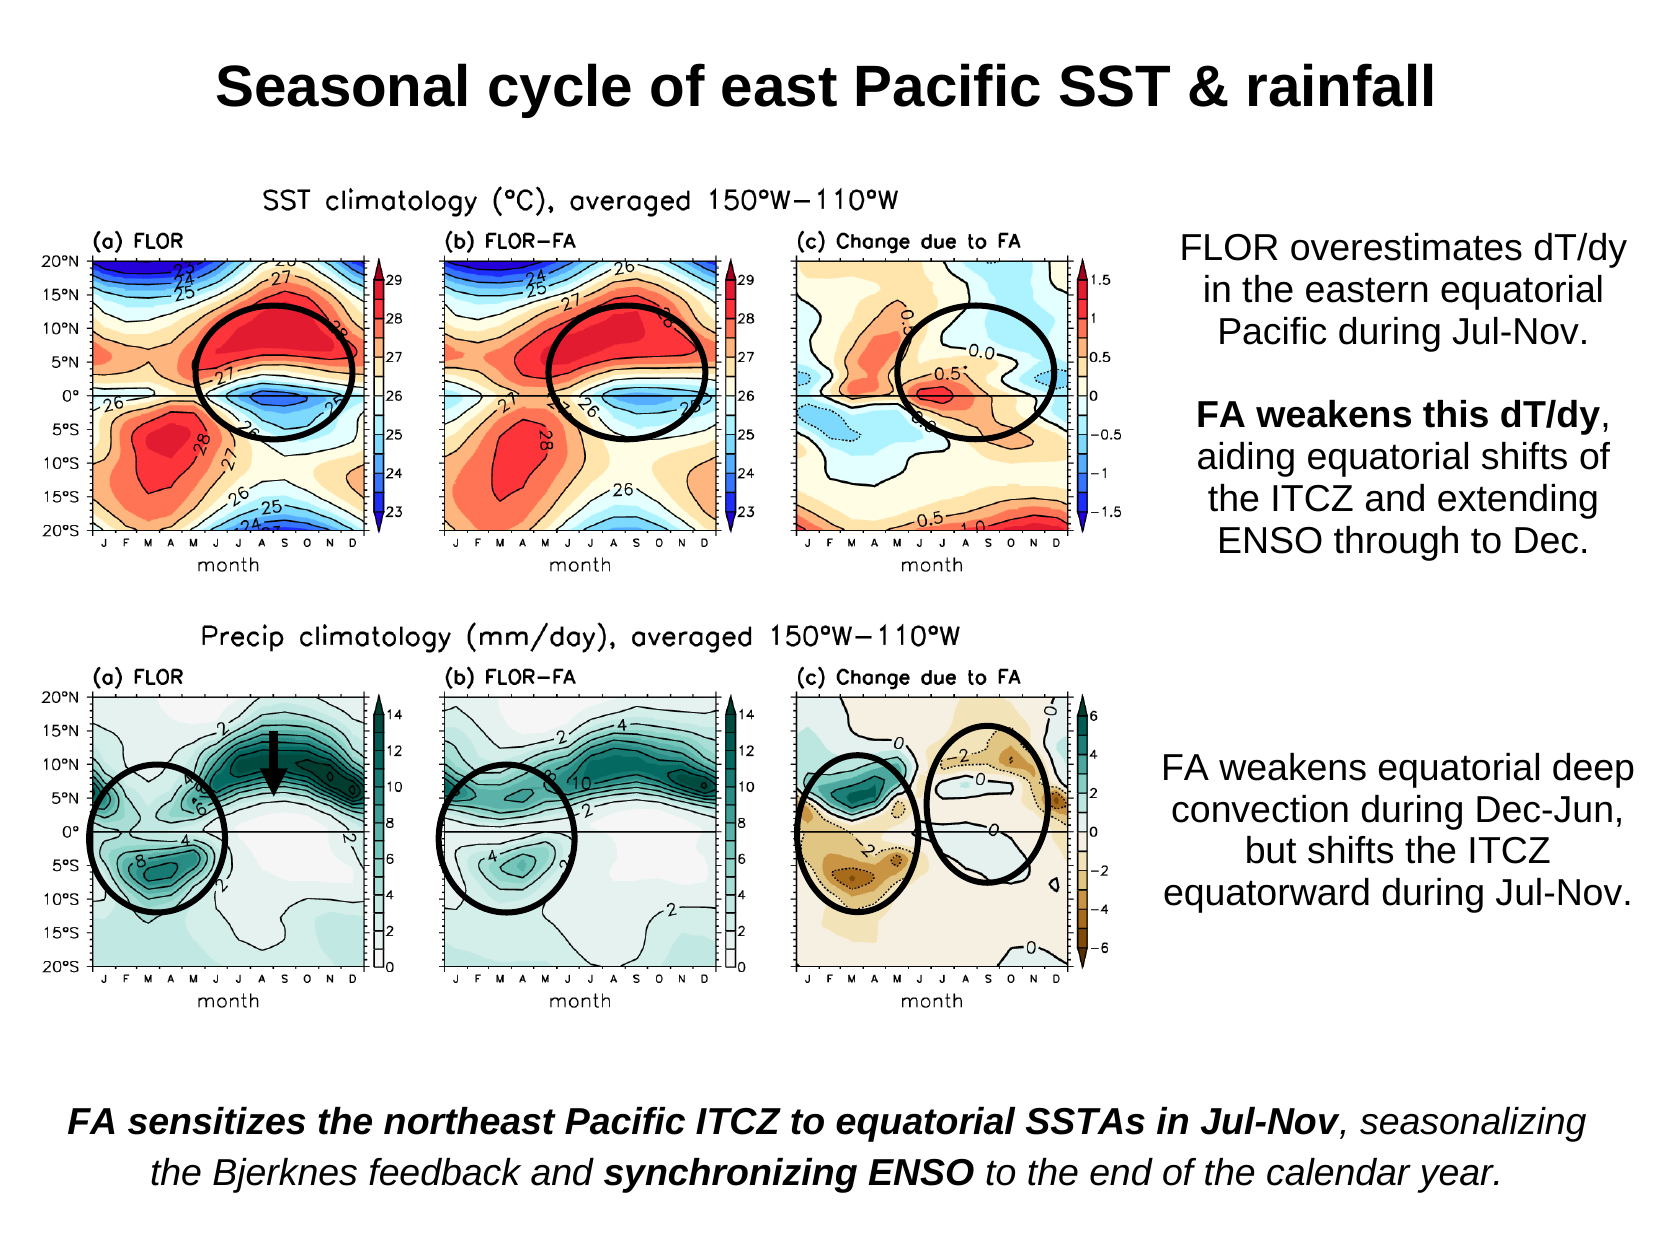

Seasonal cycle of east Pacific SST & rainfall
FLOR overestimates dT/dy in the eastern equatorial Pacific during Jul-Nov.
FA weakens this dT/dy, aiding equatorial shifts of the ITCZ and extending ENSO through to Dec.
FA weakens equatorial deep convection during Dec-Jun, but shifts the ITCZ equatorward during Jul-Nov.
FA sensitizes the northeast Pacific ITCZ to equatorial SSTAs in Jul-Nov, seasonalizing
the Bjerknes feedback and synchronizing ENSO to the end of the calendar year.